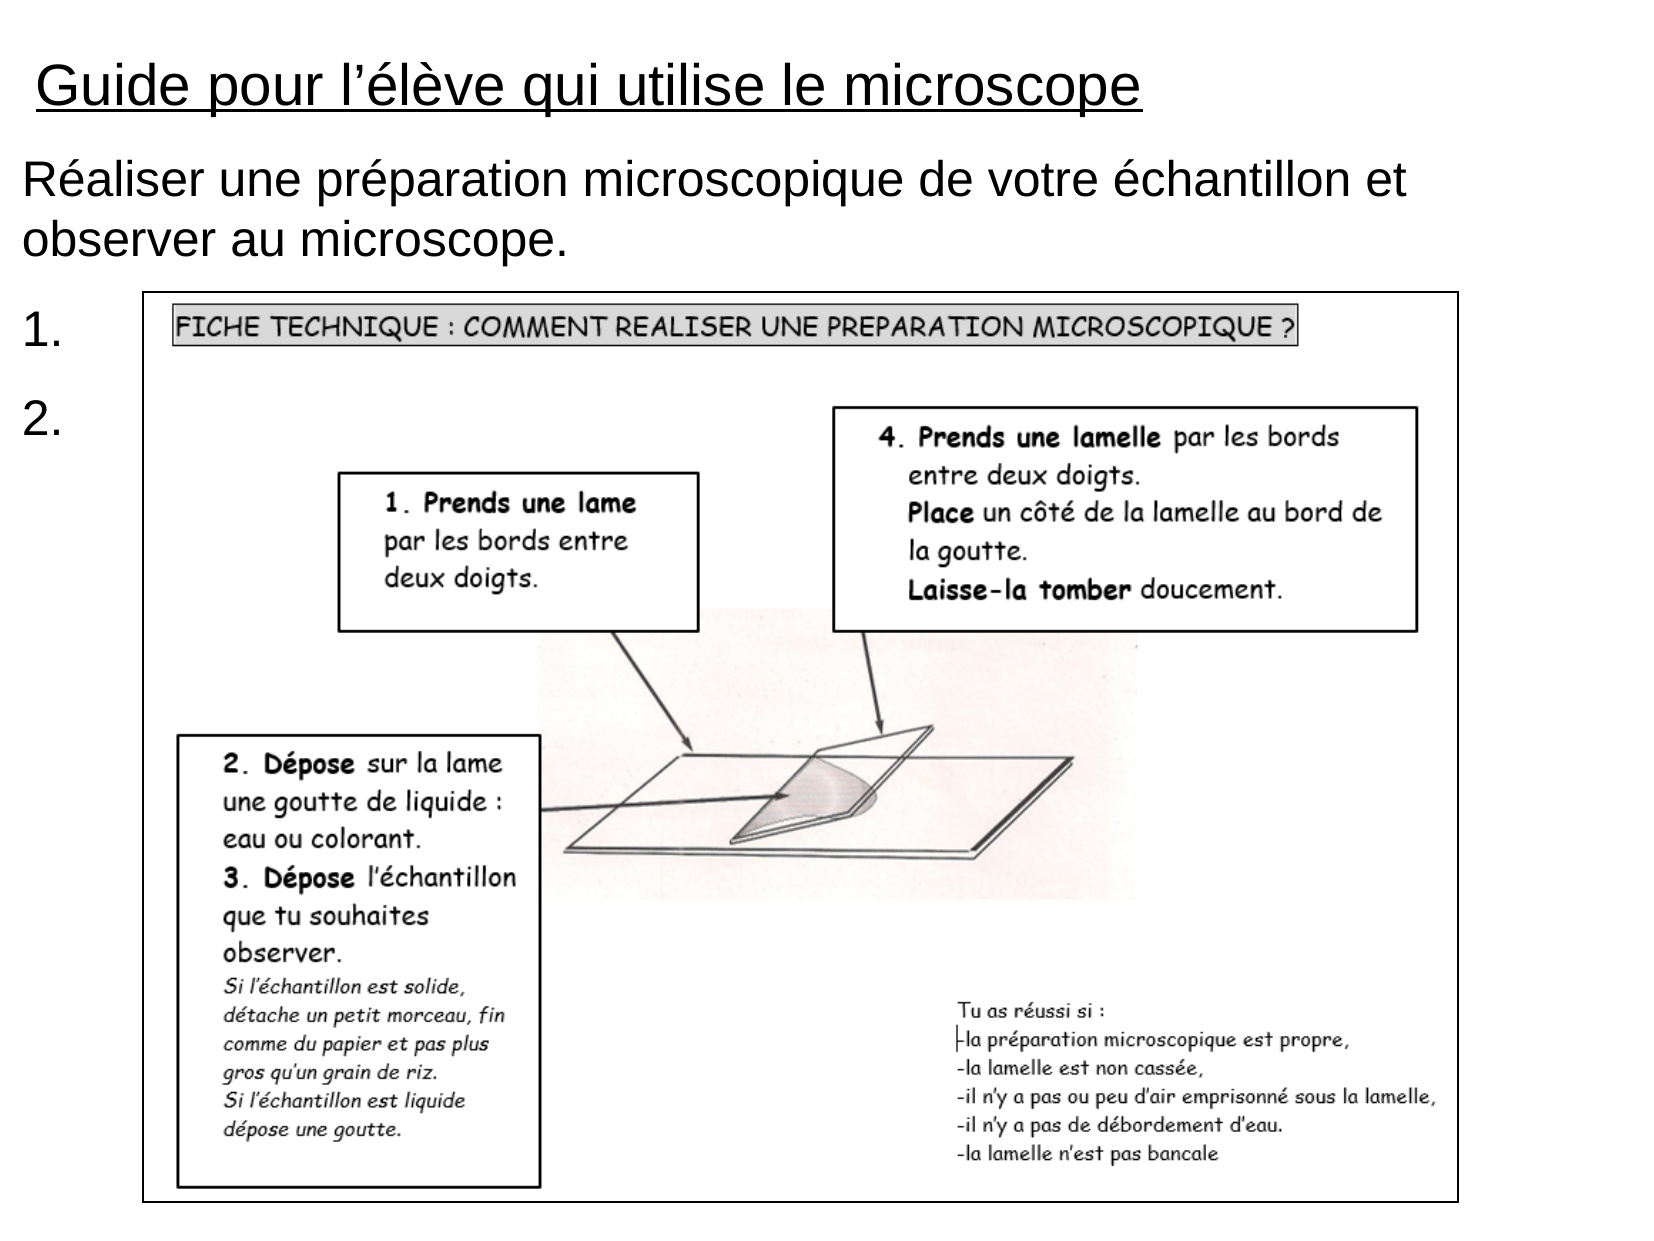

# Guide pour l’élève qui utilise le microscope
Réaliser une préparation microscopique de votre échantillon et observer au microscope.